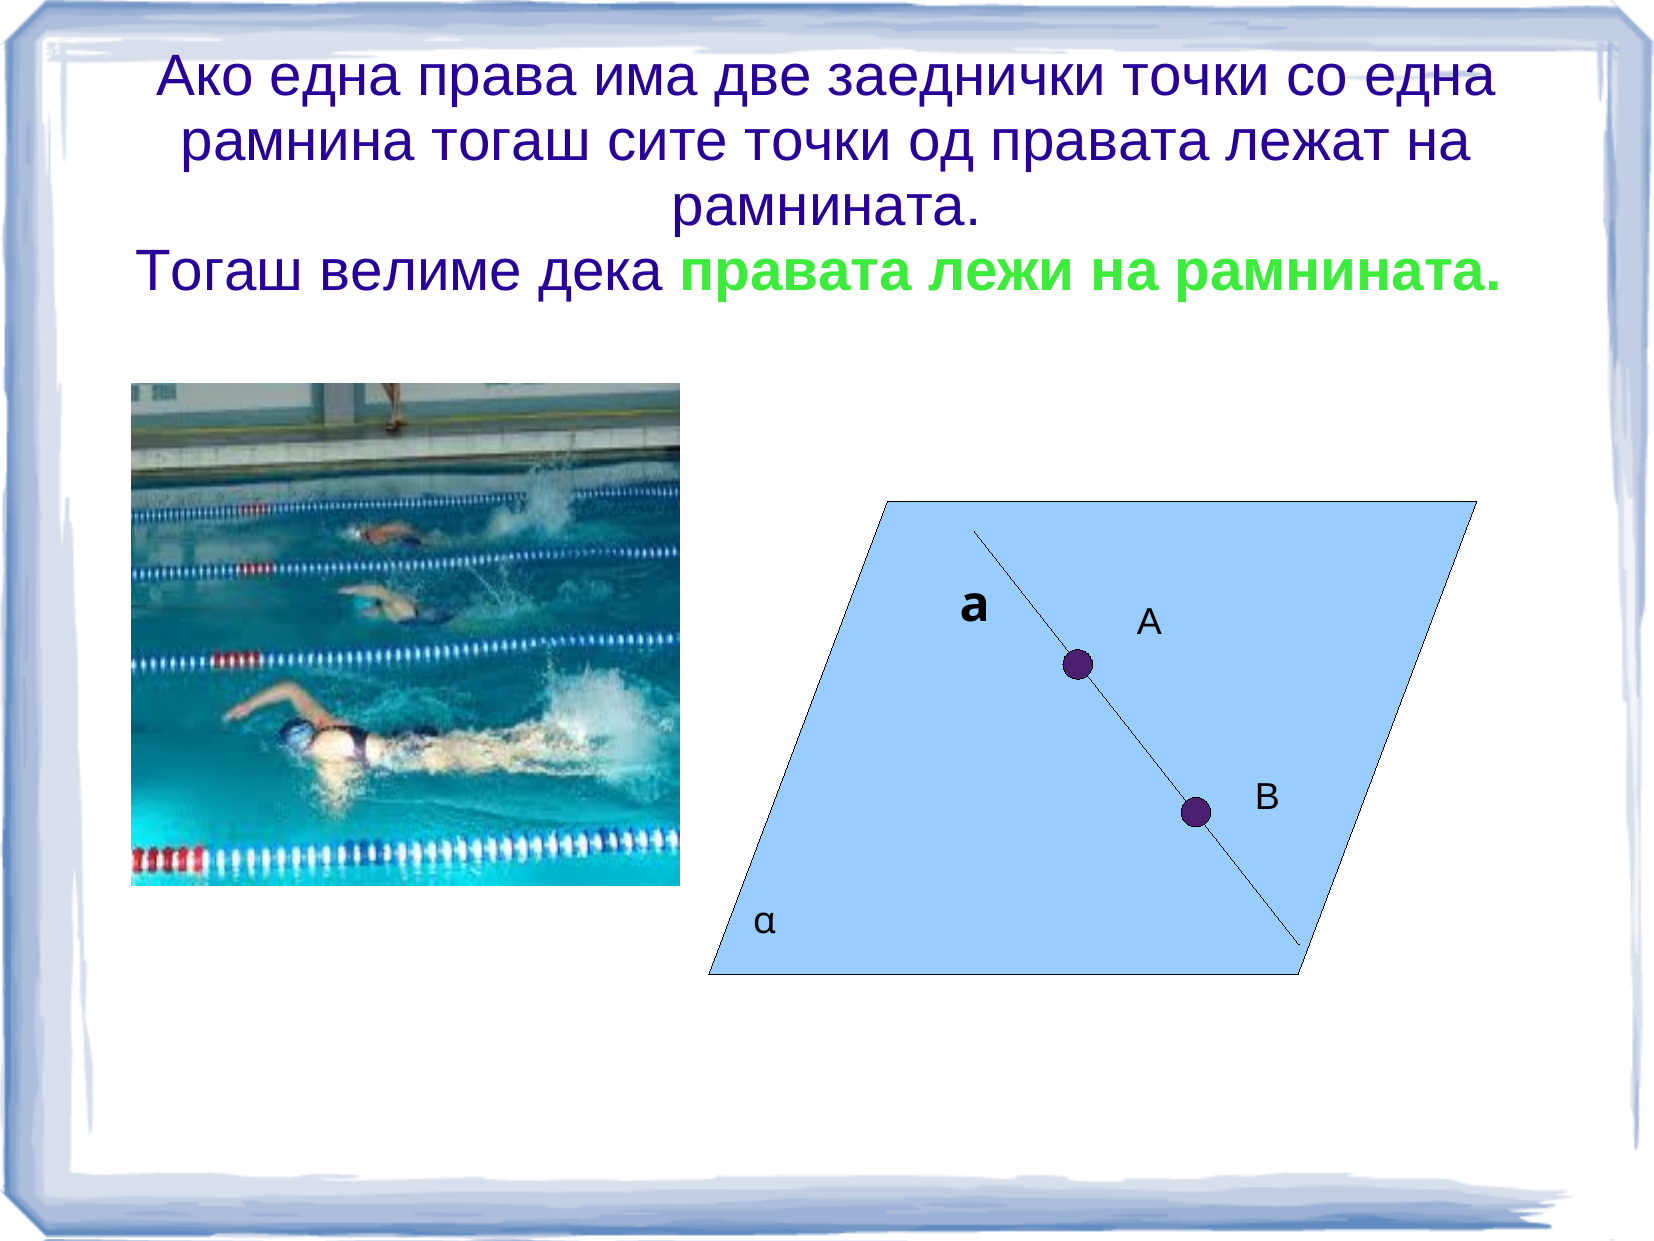

# Ако една права има две заеднички точки со една рамнина тогаш сите точки од правата лежат на рамнината. Тогаш велиме дека правата лежи на рамнината.
а
A
B
α